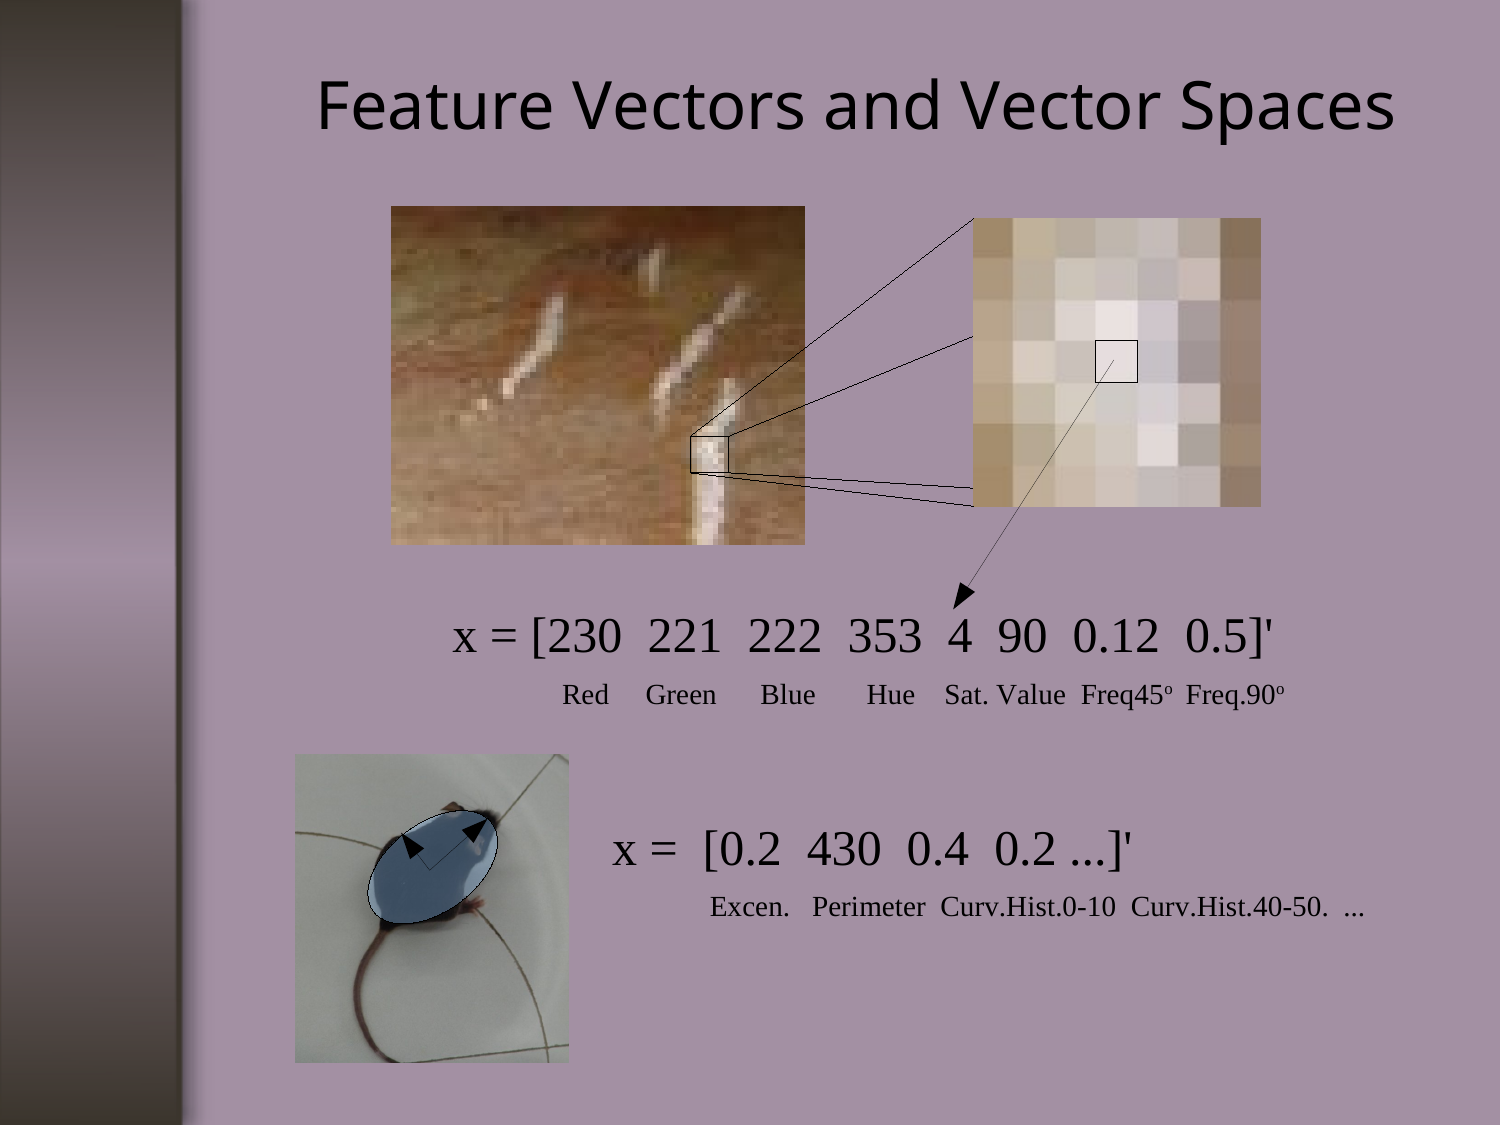

# Feature Vectors and Vector Spaces
x = [230 221 222 353 4 90 0.12 0.5]'
 Red Green Blue Hue Sat. Value Freq45o Freq.90o
x = [0.2 430 0.4 0.2 ...]'
 Excen. Perimeter Curv.Hist.0-10 Curv.Hist.40-50. ...